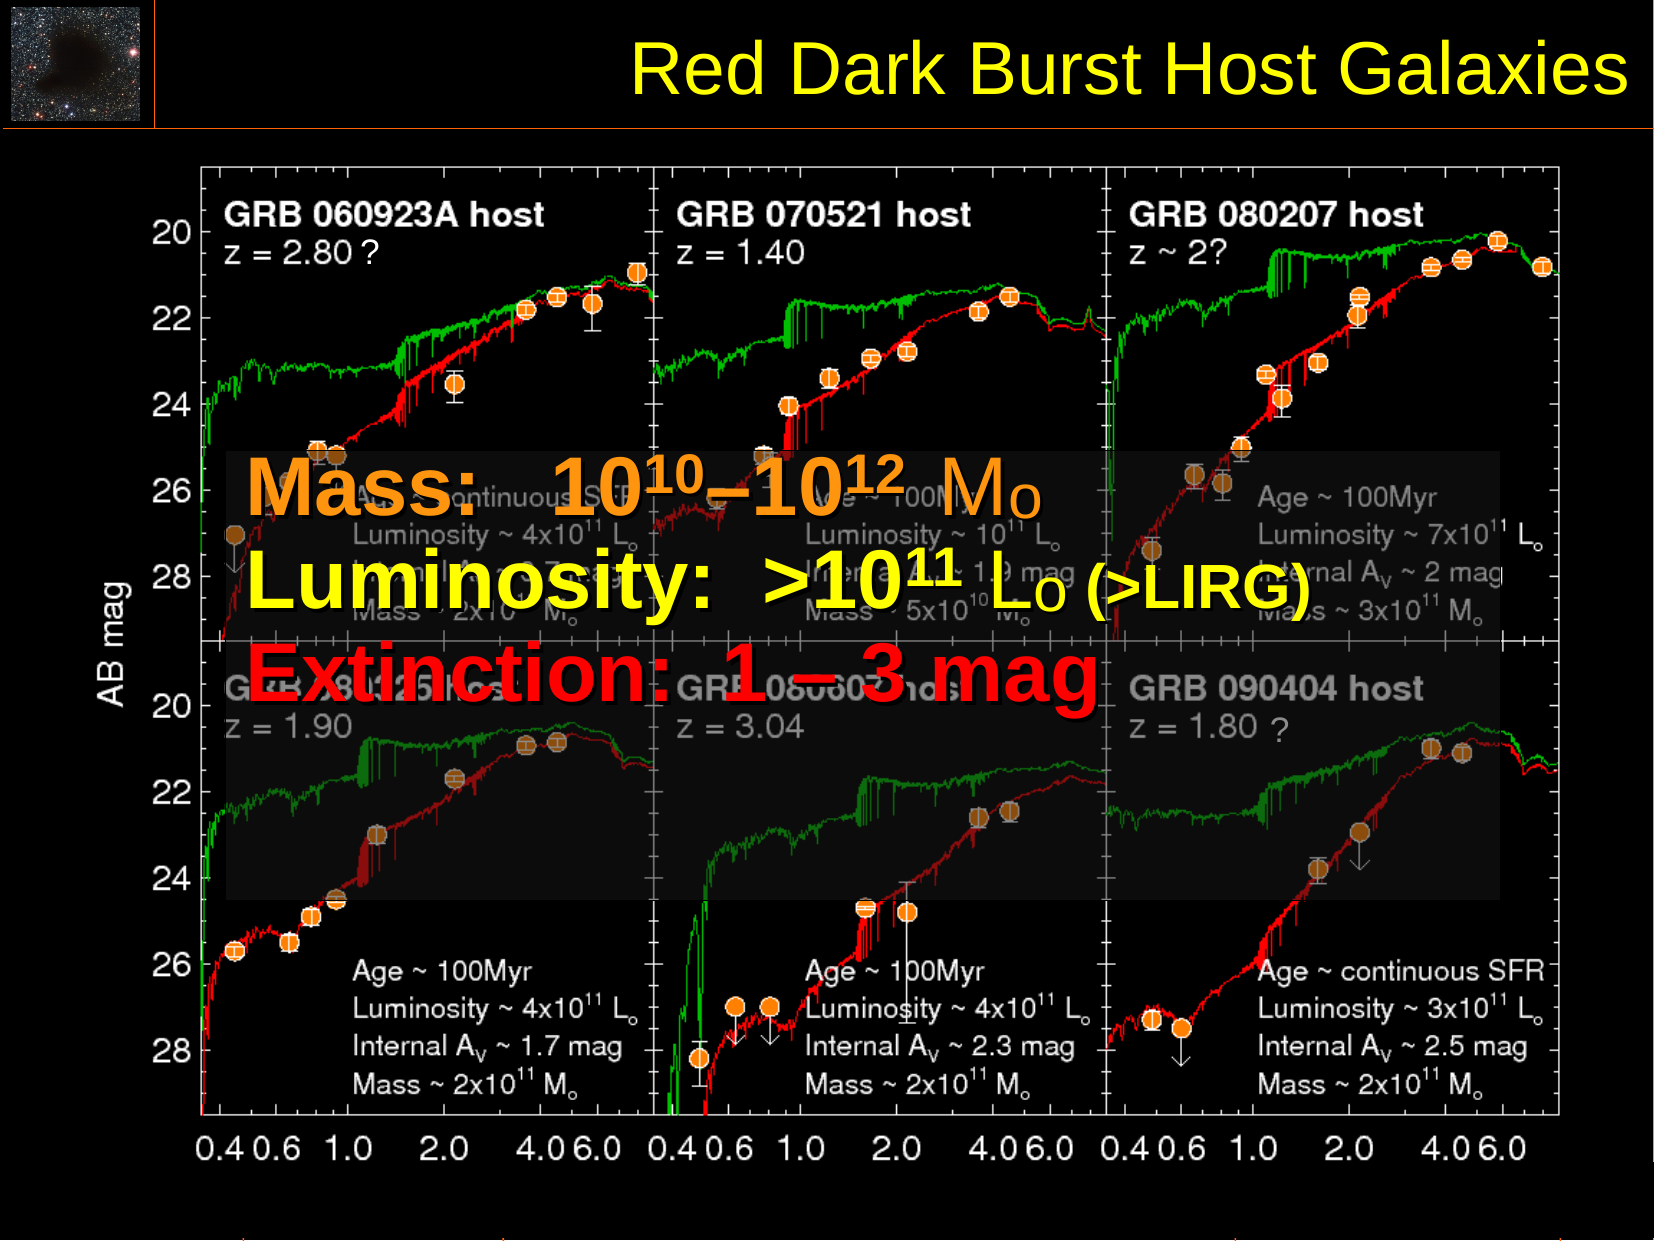

# Red Dark Burst Host Galaxies
?
Mass: 1010–1012 Mo
Luminosity: >1011 Lo (>LIRG)
Extinction: 1 – 3 mag
?
2011-11-30